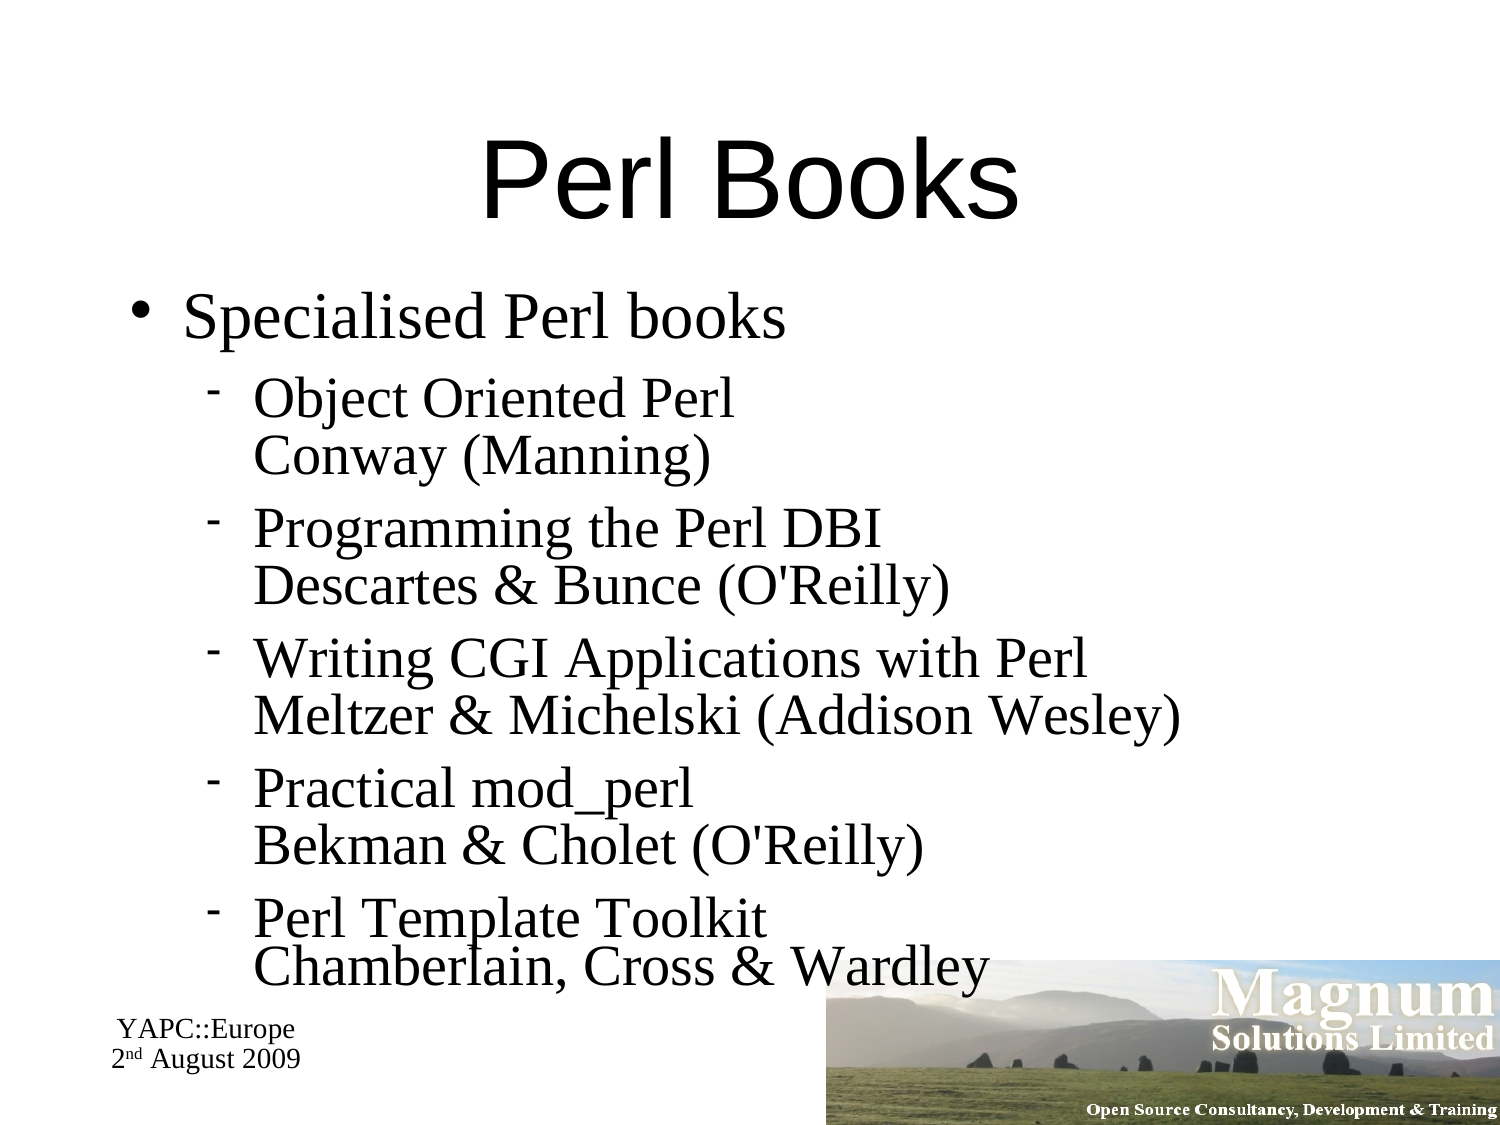

# Perl Books
Specialised Perl books
Object Oriented Perl
Conway (Manning)‏
Programming the Perl DBI
Descartes & Bunce (O'Reilly)‏
Writing CGI Applications with Perl
Meltzer & Michelski (Addison Wesley)‏
Practical mod_perl
Bekman & Cholet (O'Reilly)‏
Perl Template Toolkit
Chamberlain, Cross & Wardley
158